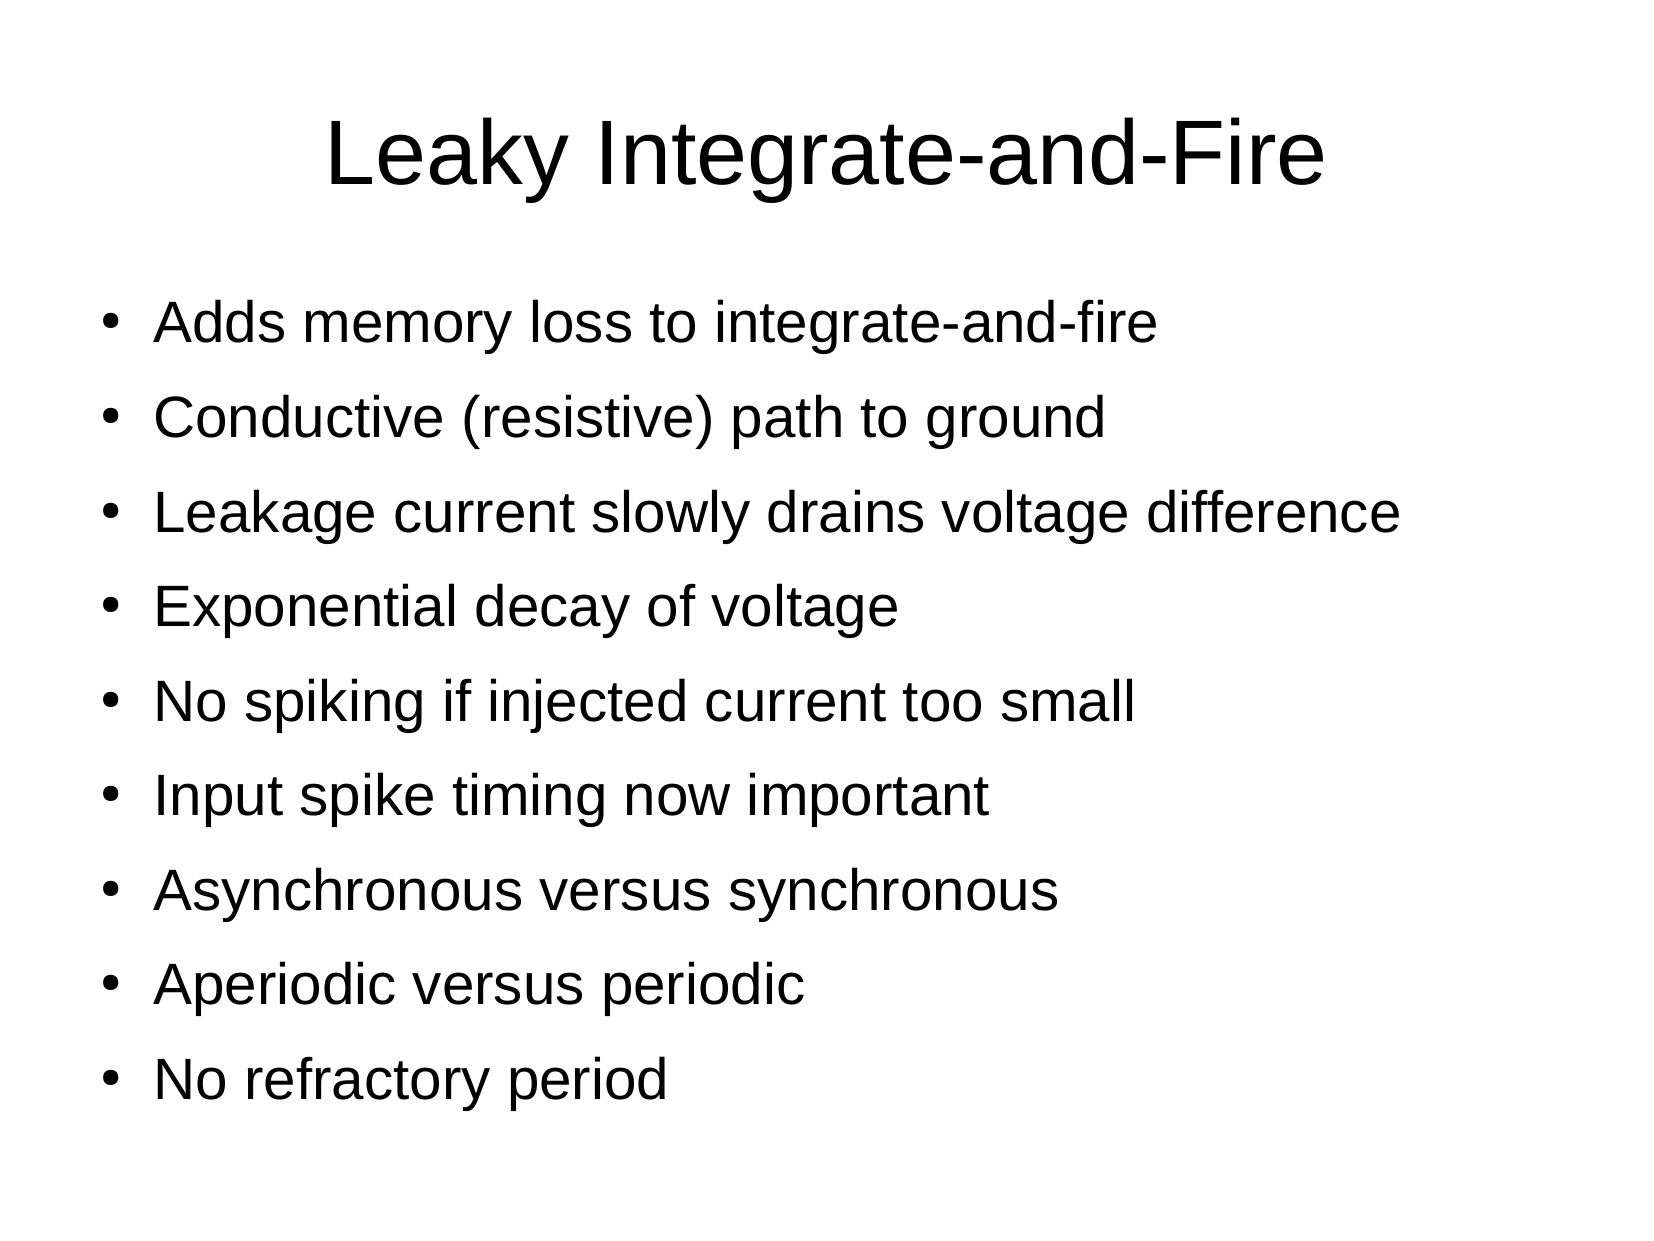

# Leaky Integrate-and-Fire
Adds memory loss to integrate-and-fire
Conductive (resistive) path to ground
Leakage current slowly drains voltage difference
Exponential decay of voltage
No spiking if injected current too small
Input spike timing now important
Asynchronous versus synchronous
Aperiodic versus periodic
No refractory period